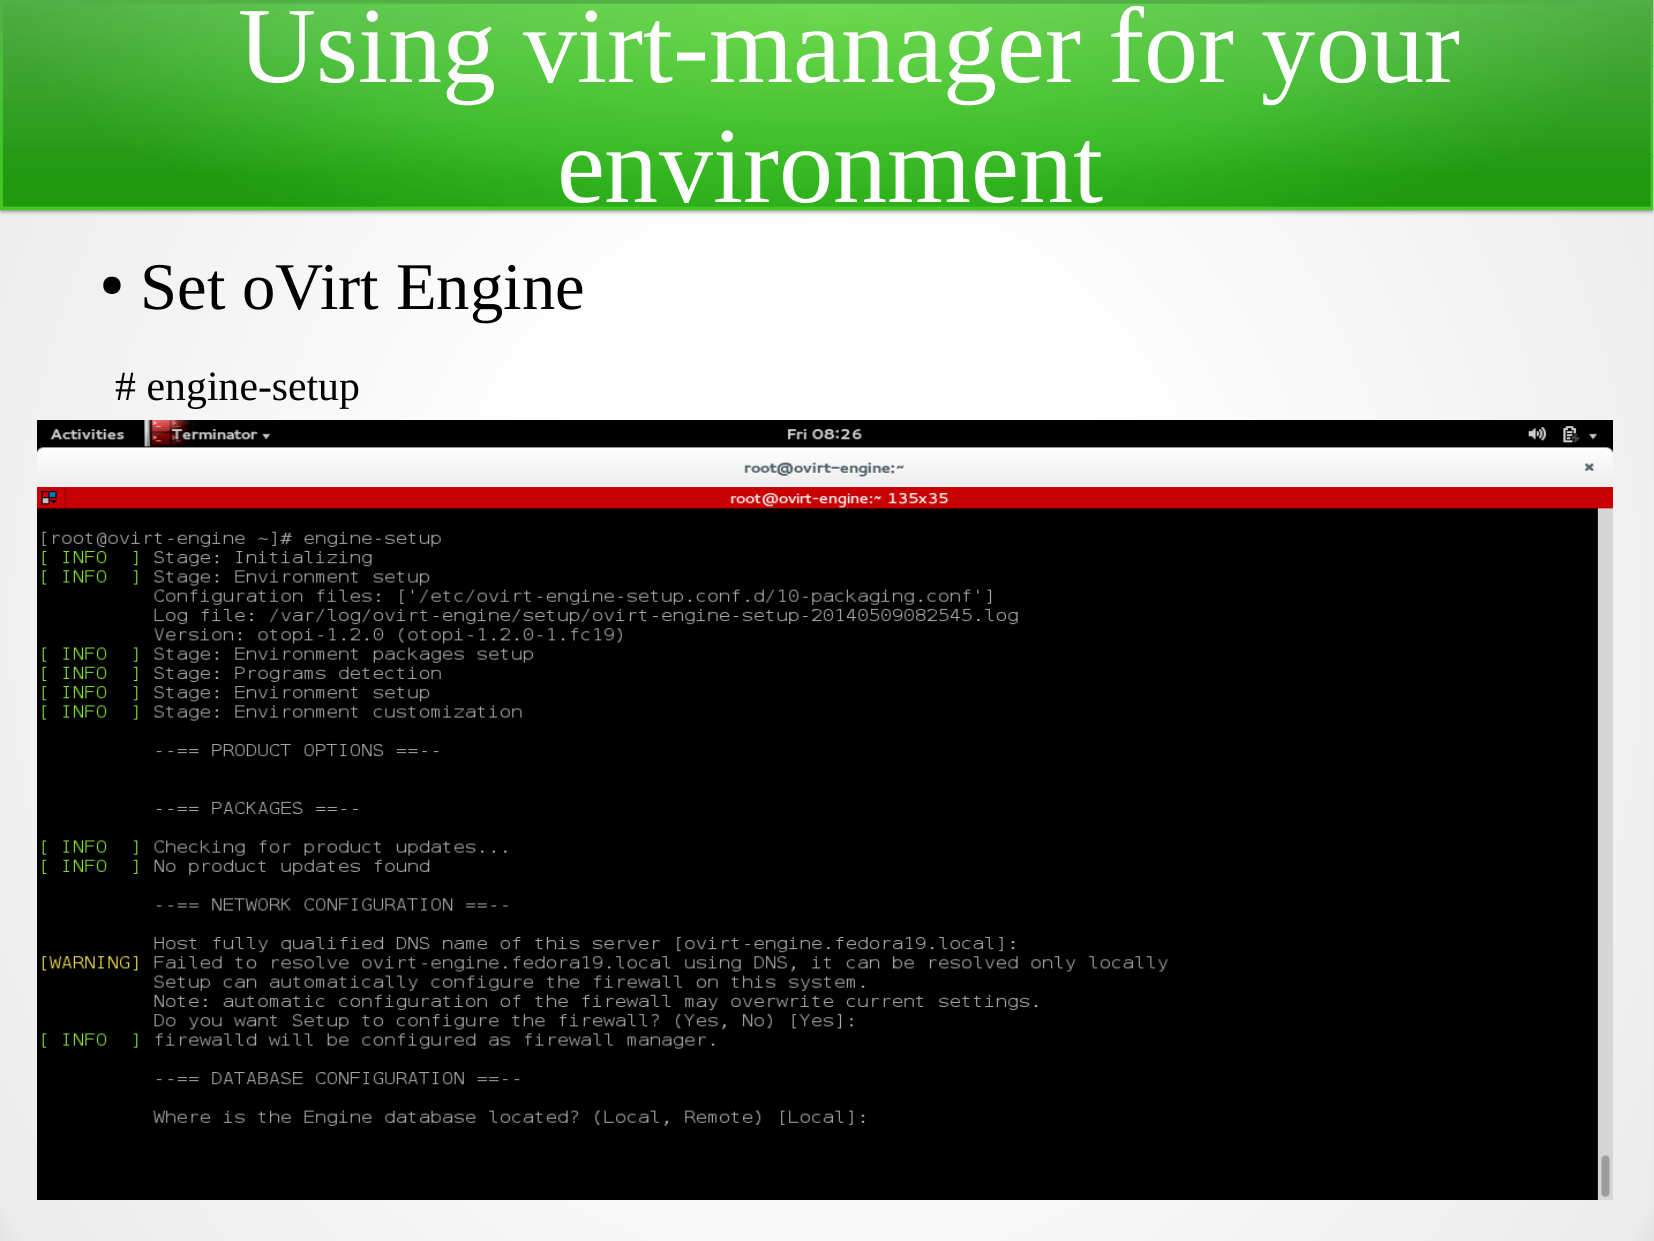

# Using virt-manager for your environment
 Set oVirt Engine
# engine-setup